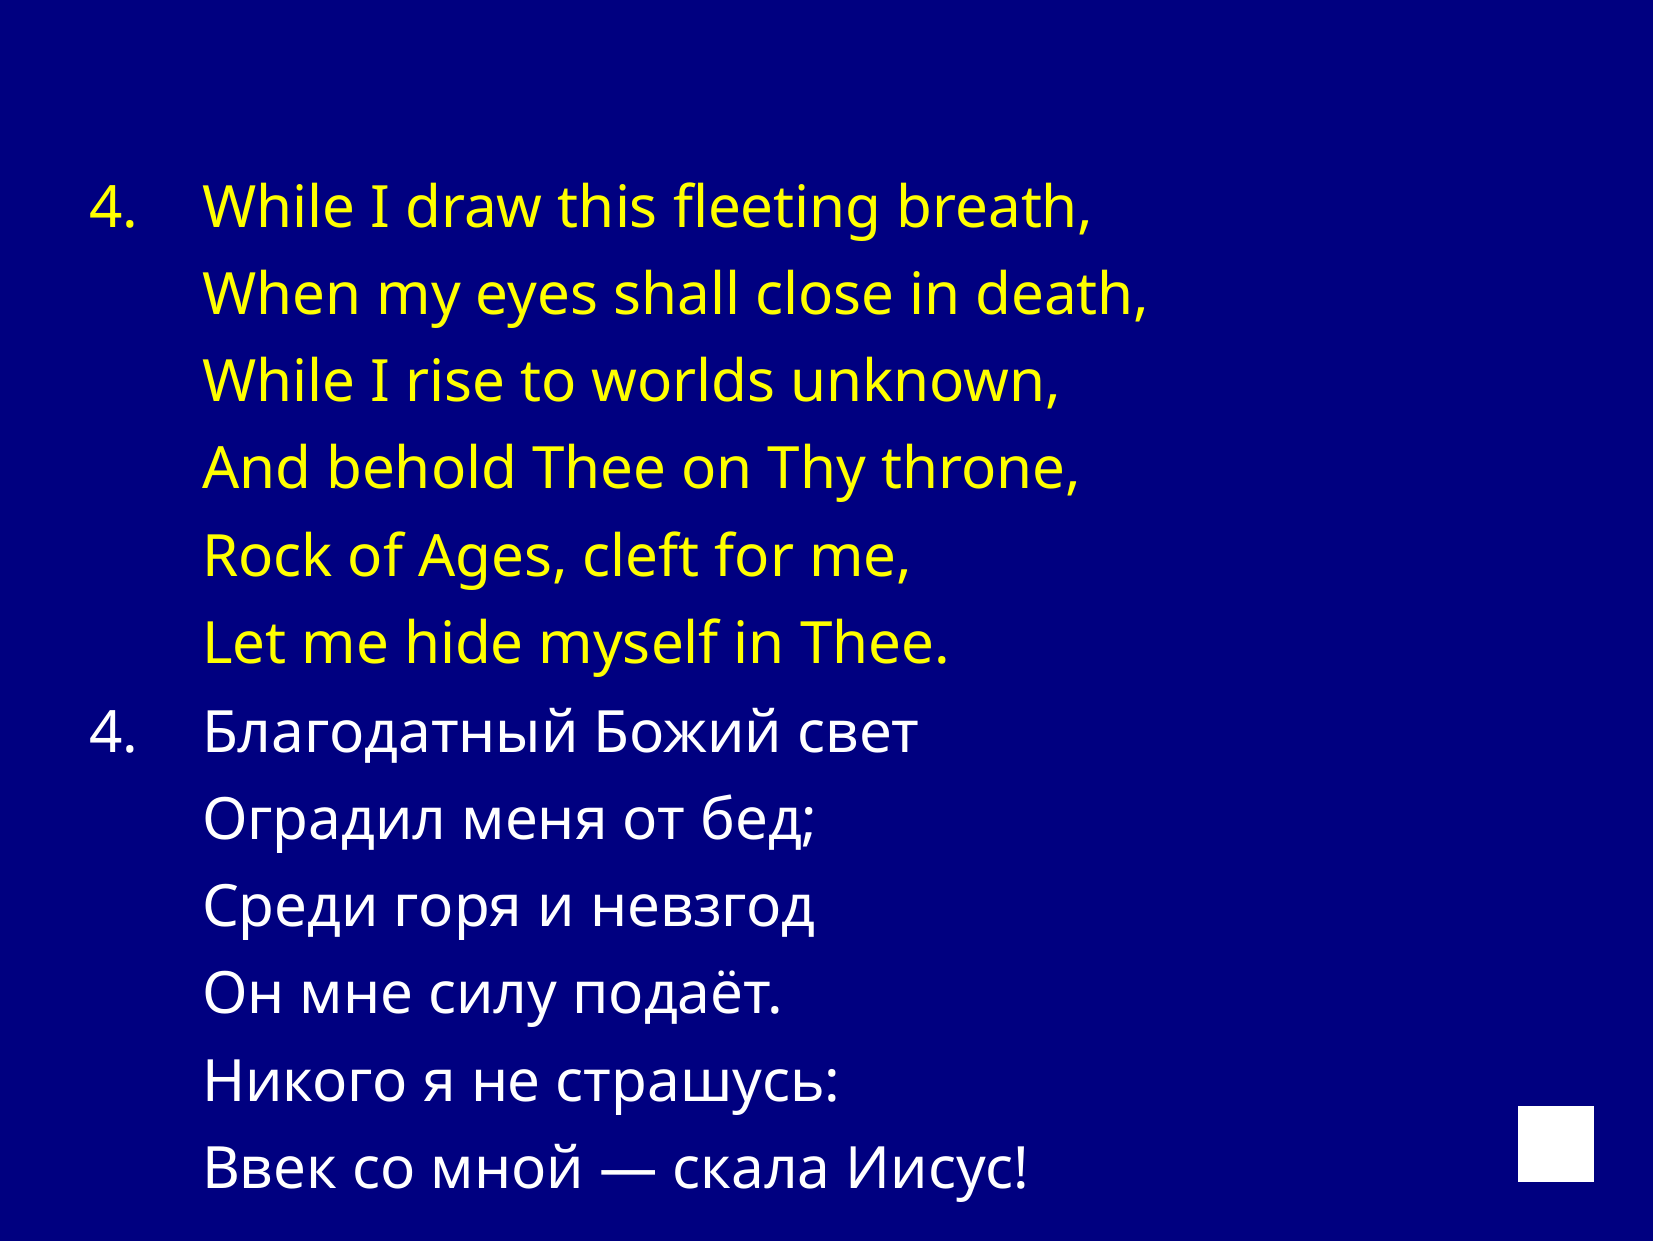

4.	While I draw this fleeting breath,
	When my eyes shall close in death,
	While I rise to worlds unknown,
	And behold Thee on Thy throne,
	Rock of Ages, cleft for me,
	Let me hide myself in Thee.
4.	Благодатный Божий свет
	Оградил меня от бед;
	Среди горя и невзгод
	Он мне силу подаёт.
	Никого я не страшусь:
	Ввек со мной — скала Иисус!